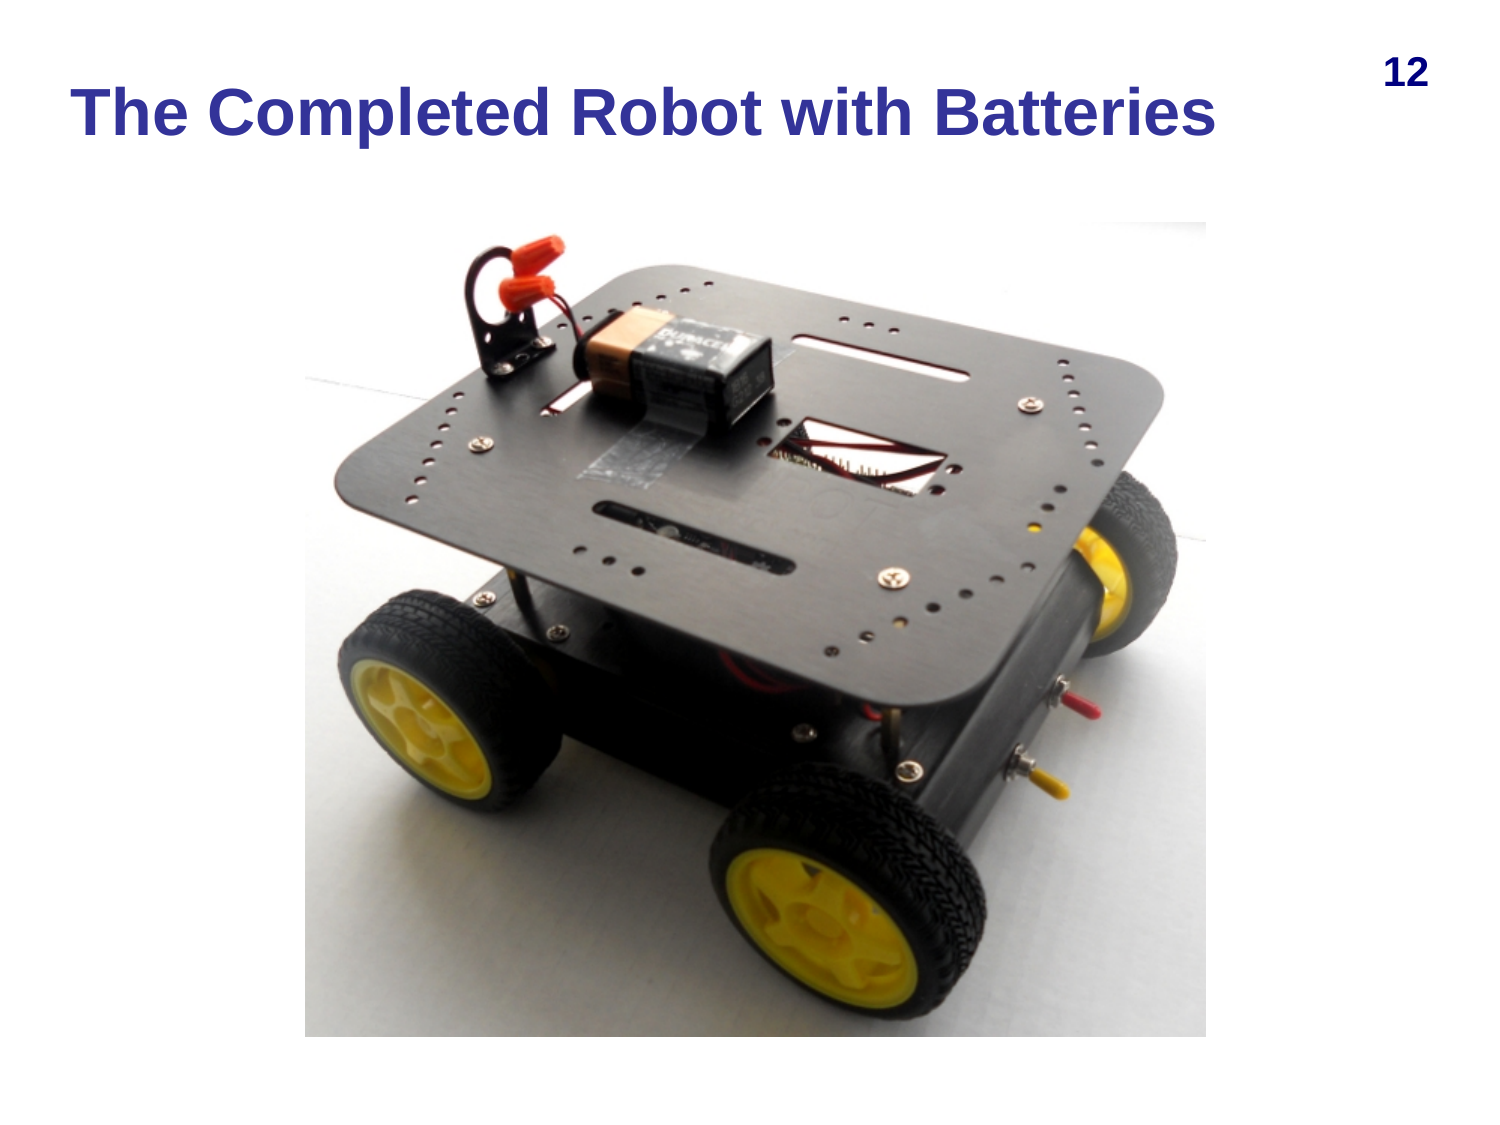

12
# The Completed Robot with Batteries